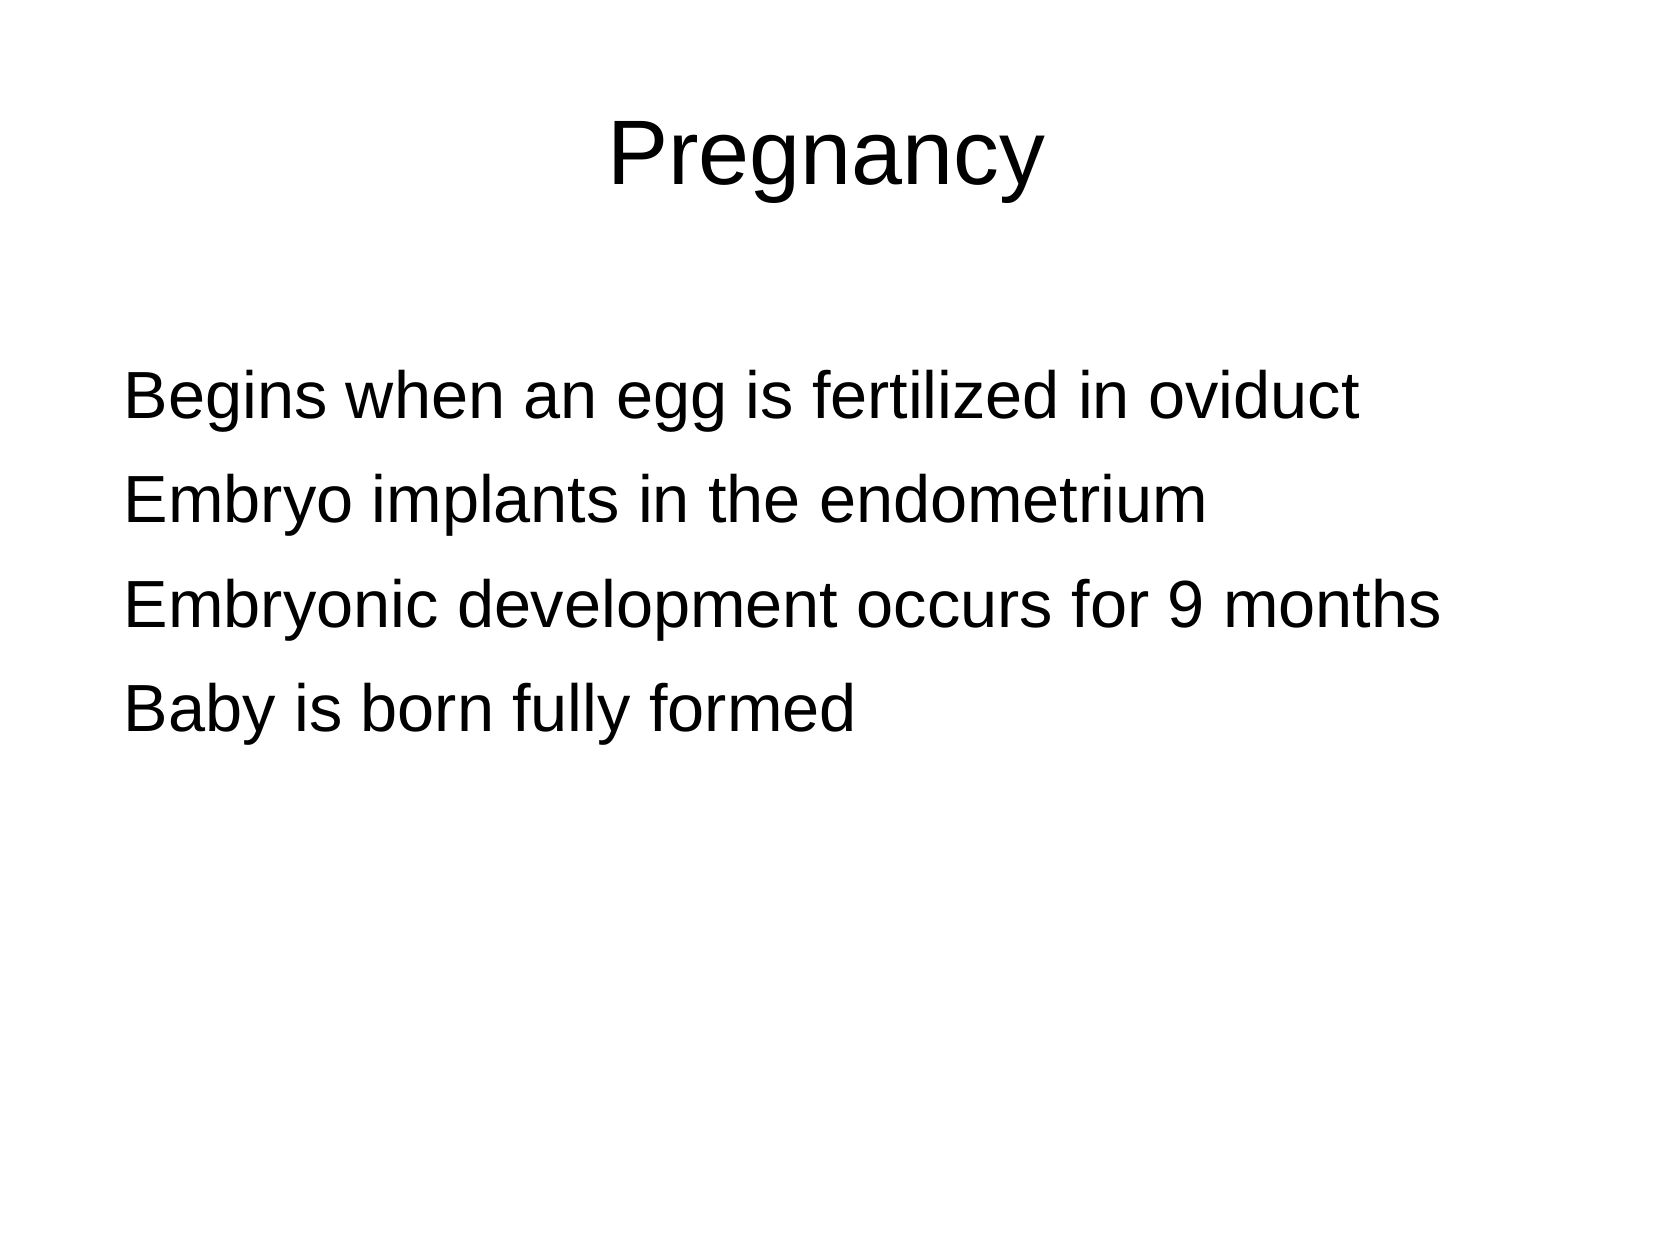

# Pregnancy
Begins when an egg is fertilized in oviduct
Embryo implants in the endometrium
Embryonic development occurs for 9 months
Baby is born fully formed